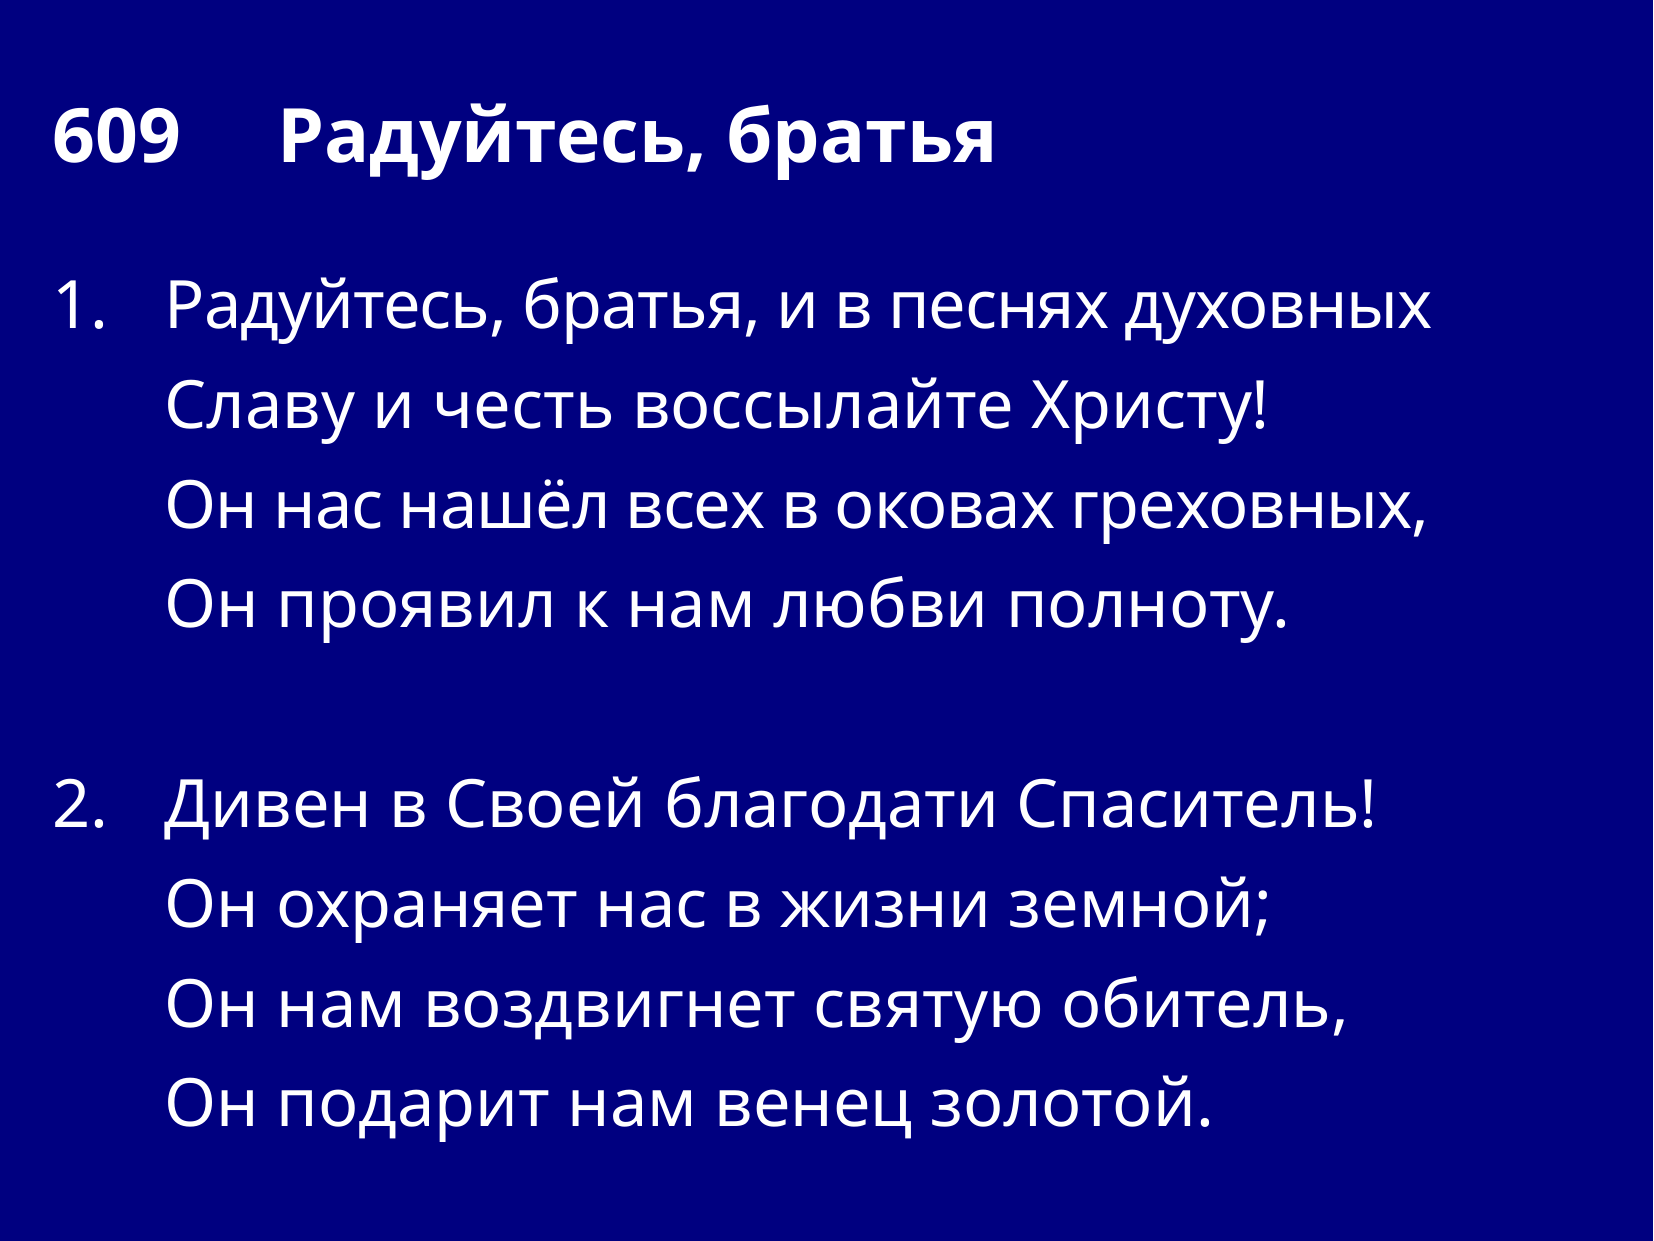

609	Радуйтесь, братья
1.	Радуйтесь, братья, и в песнях духовных
	Славу и честь воссылайте Христу!
	Он нас нашёл всех в оковах греховных,
	Он проявил к нам любви полноту.
2.	Дивен в Своей благодати Спаситель!
	Он охраняет нас в жизни земной;
	Он нам воздвигнет святую обитель,
	Он подарит нам венец золотой.